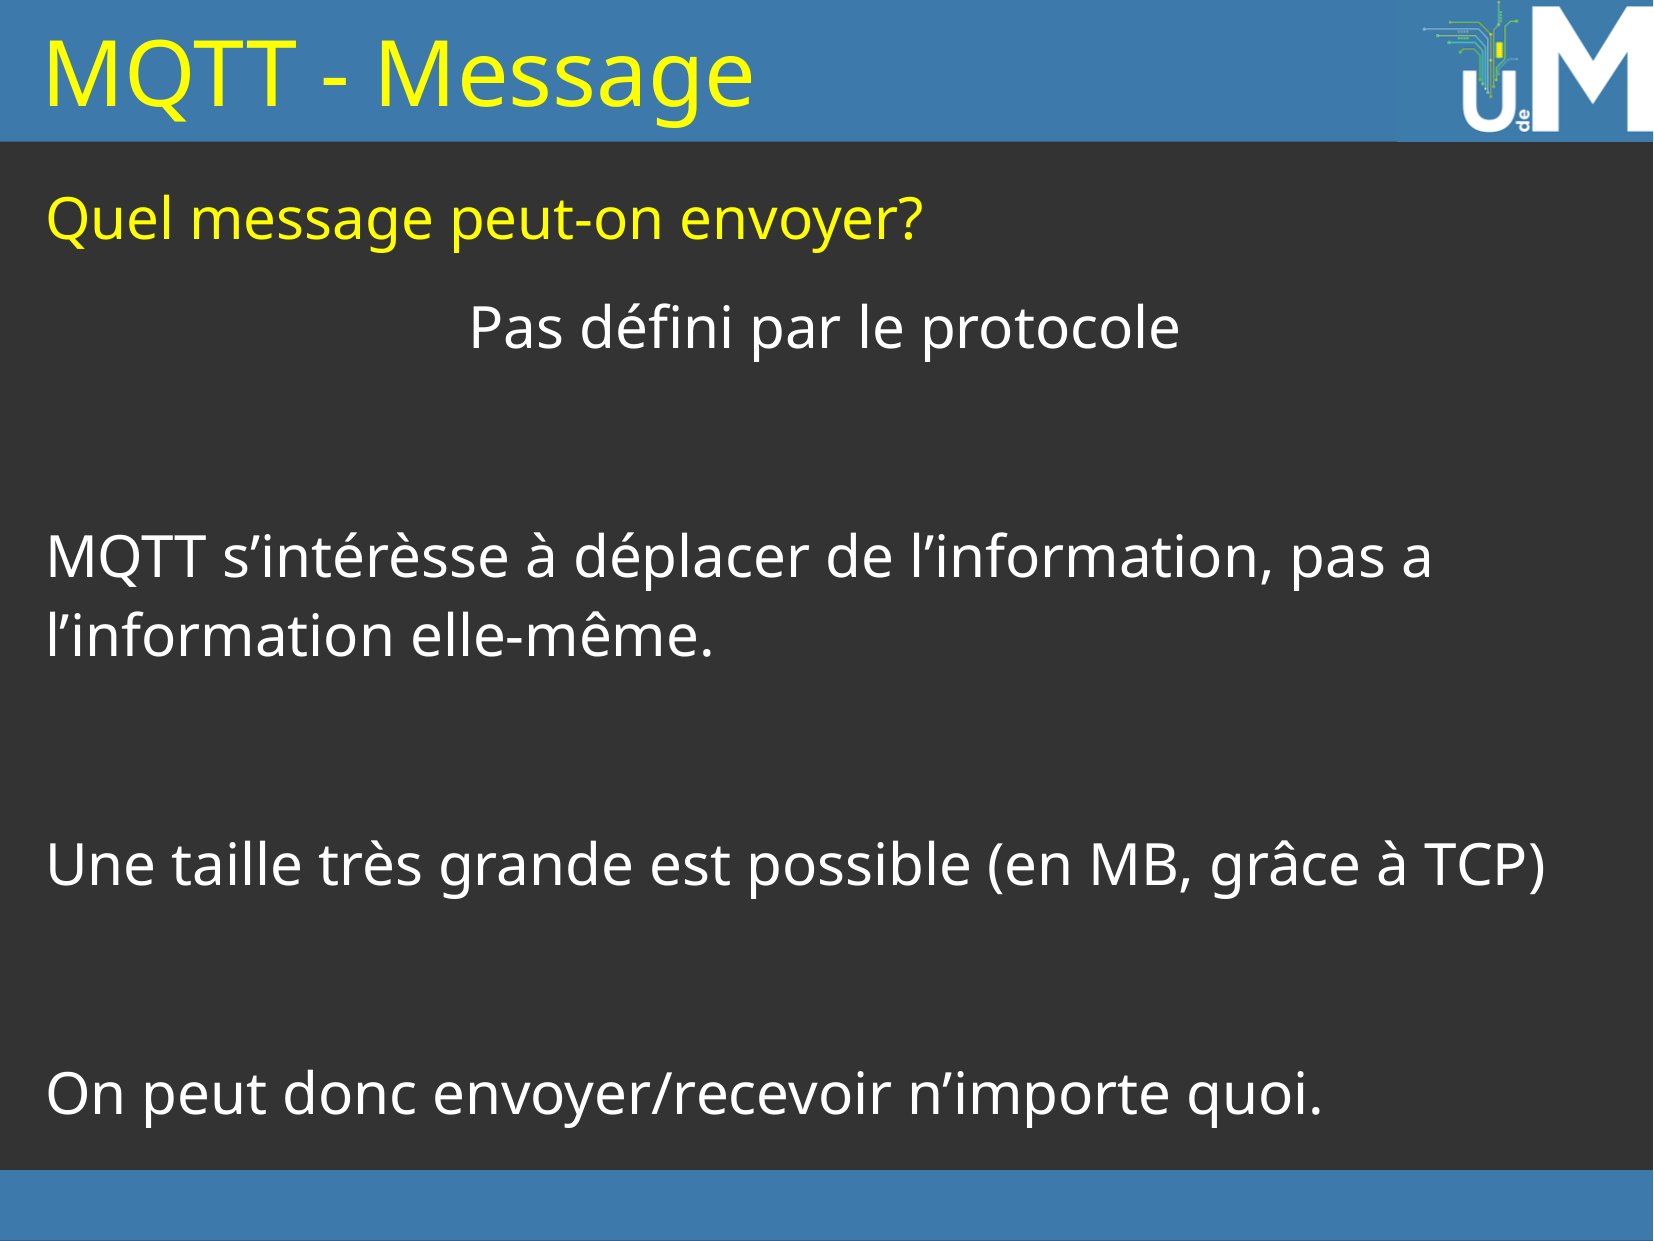

# MQTT - Message
Quel message peut-on envoyer?
Pas défini par le protocole
MQTT s’intérèsse à déplacer de l’information, pas a l’information elle-même.
Une taille très grande est possible (en MB, grâce à TCP)
On peut donc envoyer/recevoir n’importe quoi.